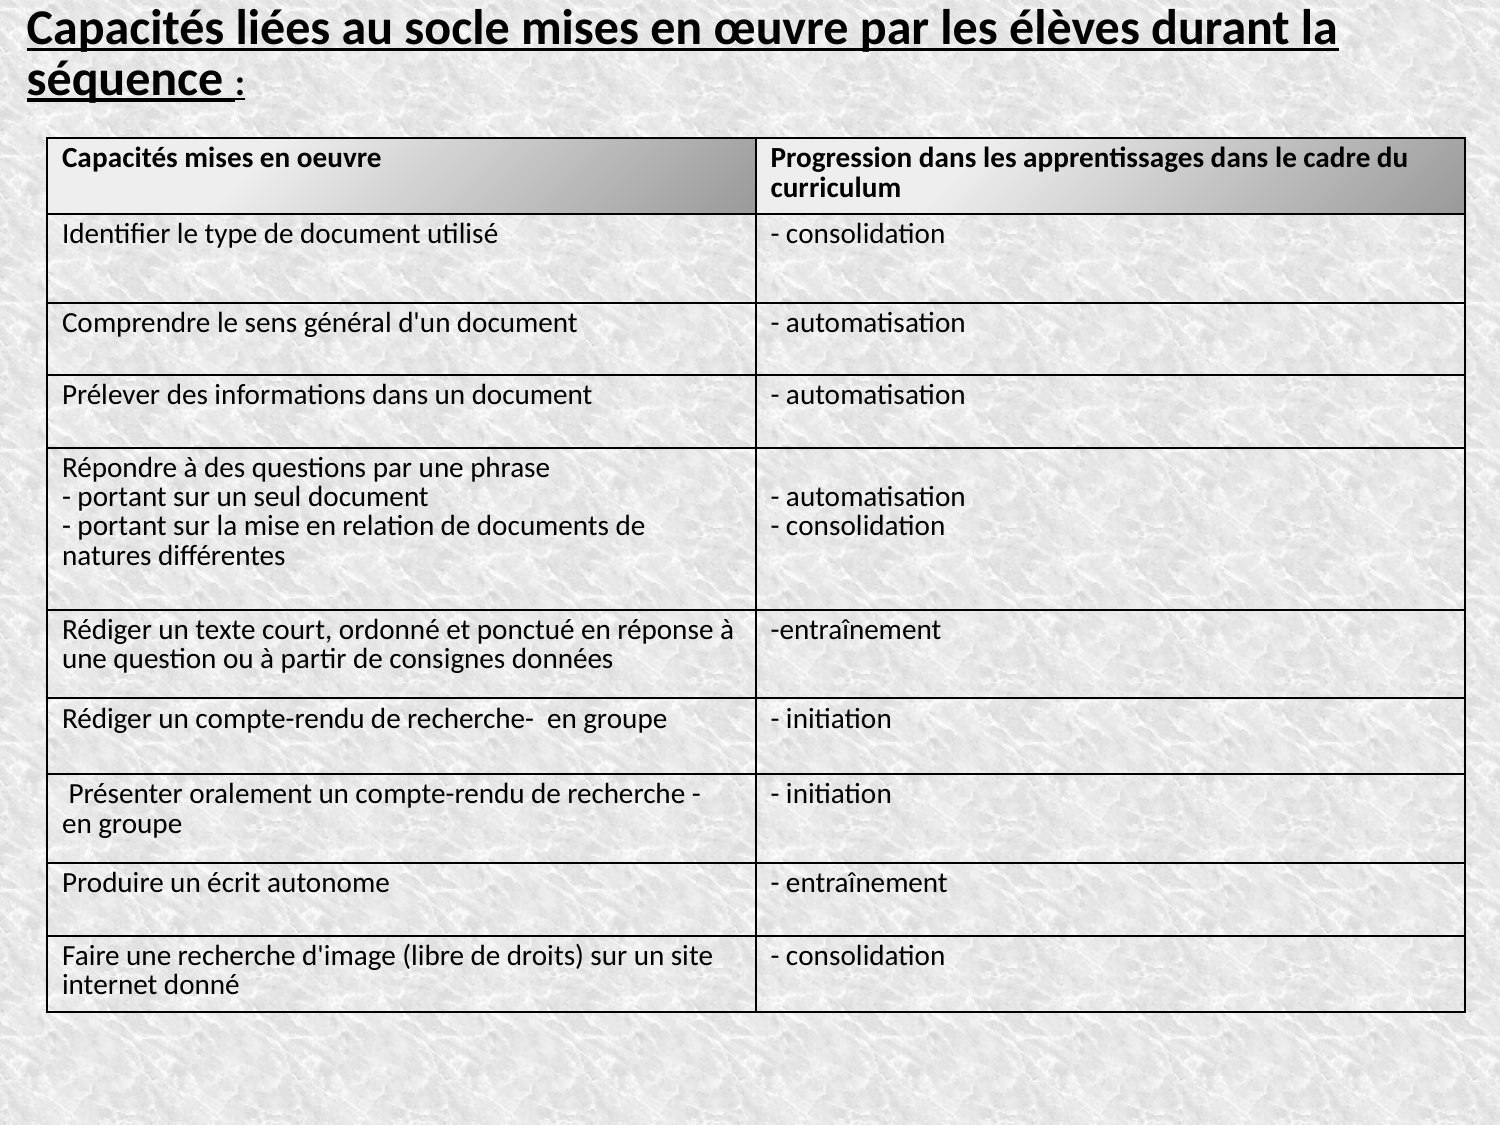

Capacités liées au socle mises en œuvre par les élèves durant la séquence :
| Capacités mises en oeuvre | Progression dans les apprentissages dans le cadre du curriculum |
| --- | --- |
| Identifier le type de document utilisé | - consolidation |
| Comprendre le sens général d'un document | - automatisation |
| Prélever des informations dans un document | - automatisation |
| Répondre à des questions par une phrase - portant sur un seul document - portant sur la mise en relation de documents de natures différentes | - automatisation - consolidation |
| Rédiger un texte court, ordonné et ponctué en réponse à une question ou à partir de consignes données | -entraînement |
| Rédiger un compte-rendu de recherche- en groupe | - initiation |
| Présenter oralement un compte-rendu de recherche - en groupe | - initiation |
| Produire un écrit autonome | - entraînement |
| Faire une recherche d'image (libre de droits) sur un site internet donné | - consolidation |